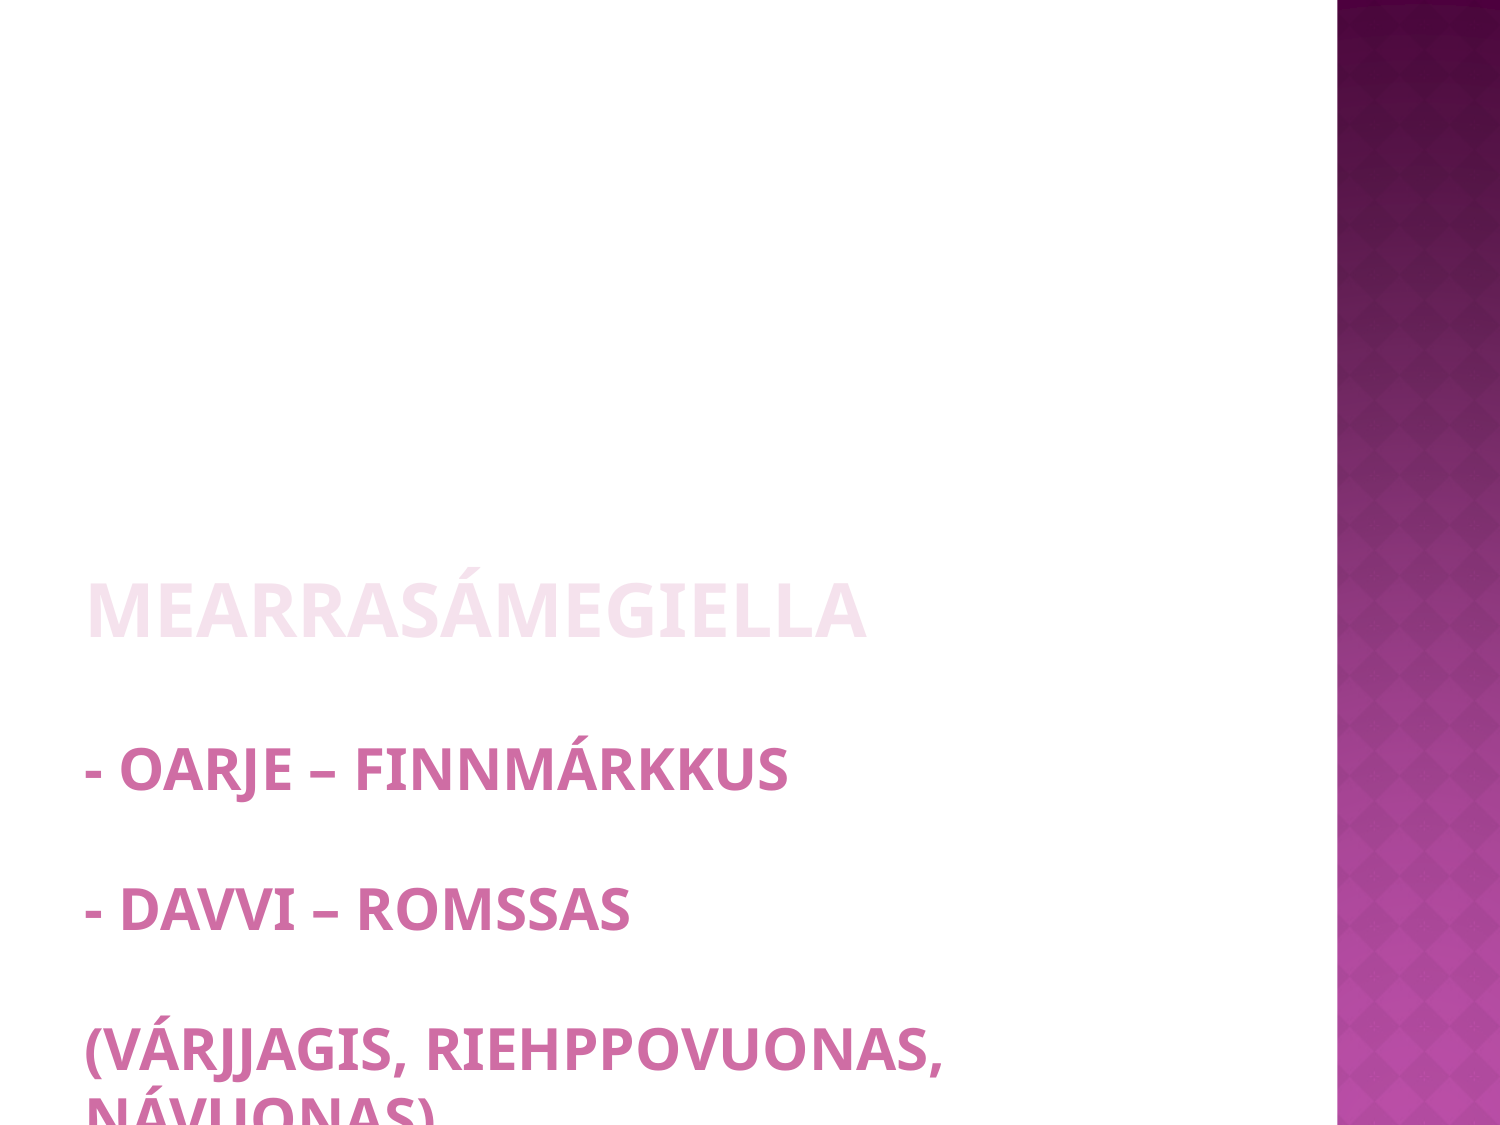

# Mearrasámegiella - oarje – finnmárkkus - davvi – romssas (Várjjagis, riehppovuonas, návuonas)